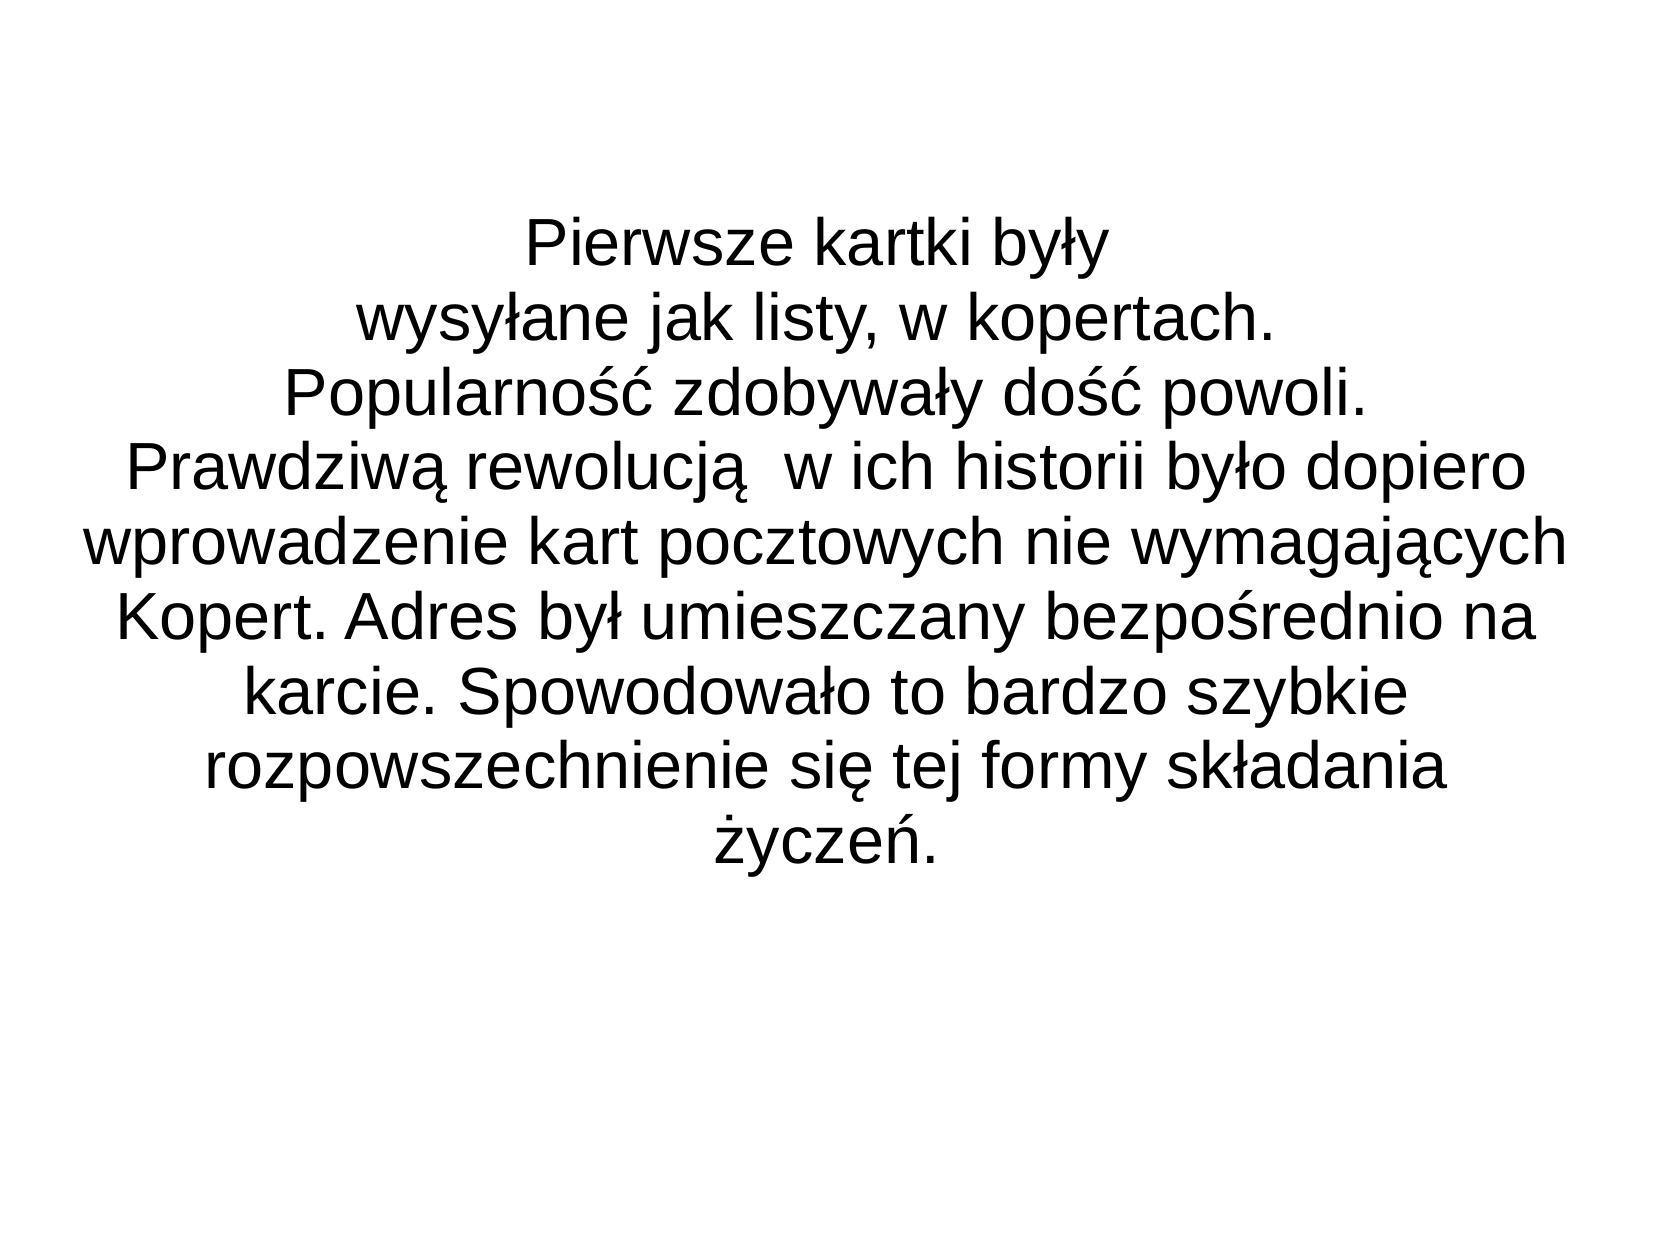

# Pierwsze kartki były
wysyłane jak listy, w kopertach.
Popularność zdobywały dość powoli.
 Prawdziwą rewolucją w ich historii było dopiero
wprowadzenie kart pocztowych nie wymagających
Kopert. Adres był umieszczany bezpośrednio na karcie. Spowodowało to bardzo szybkie rozpowszechnienie się tej formy składania życzeń.